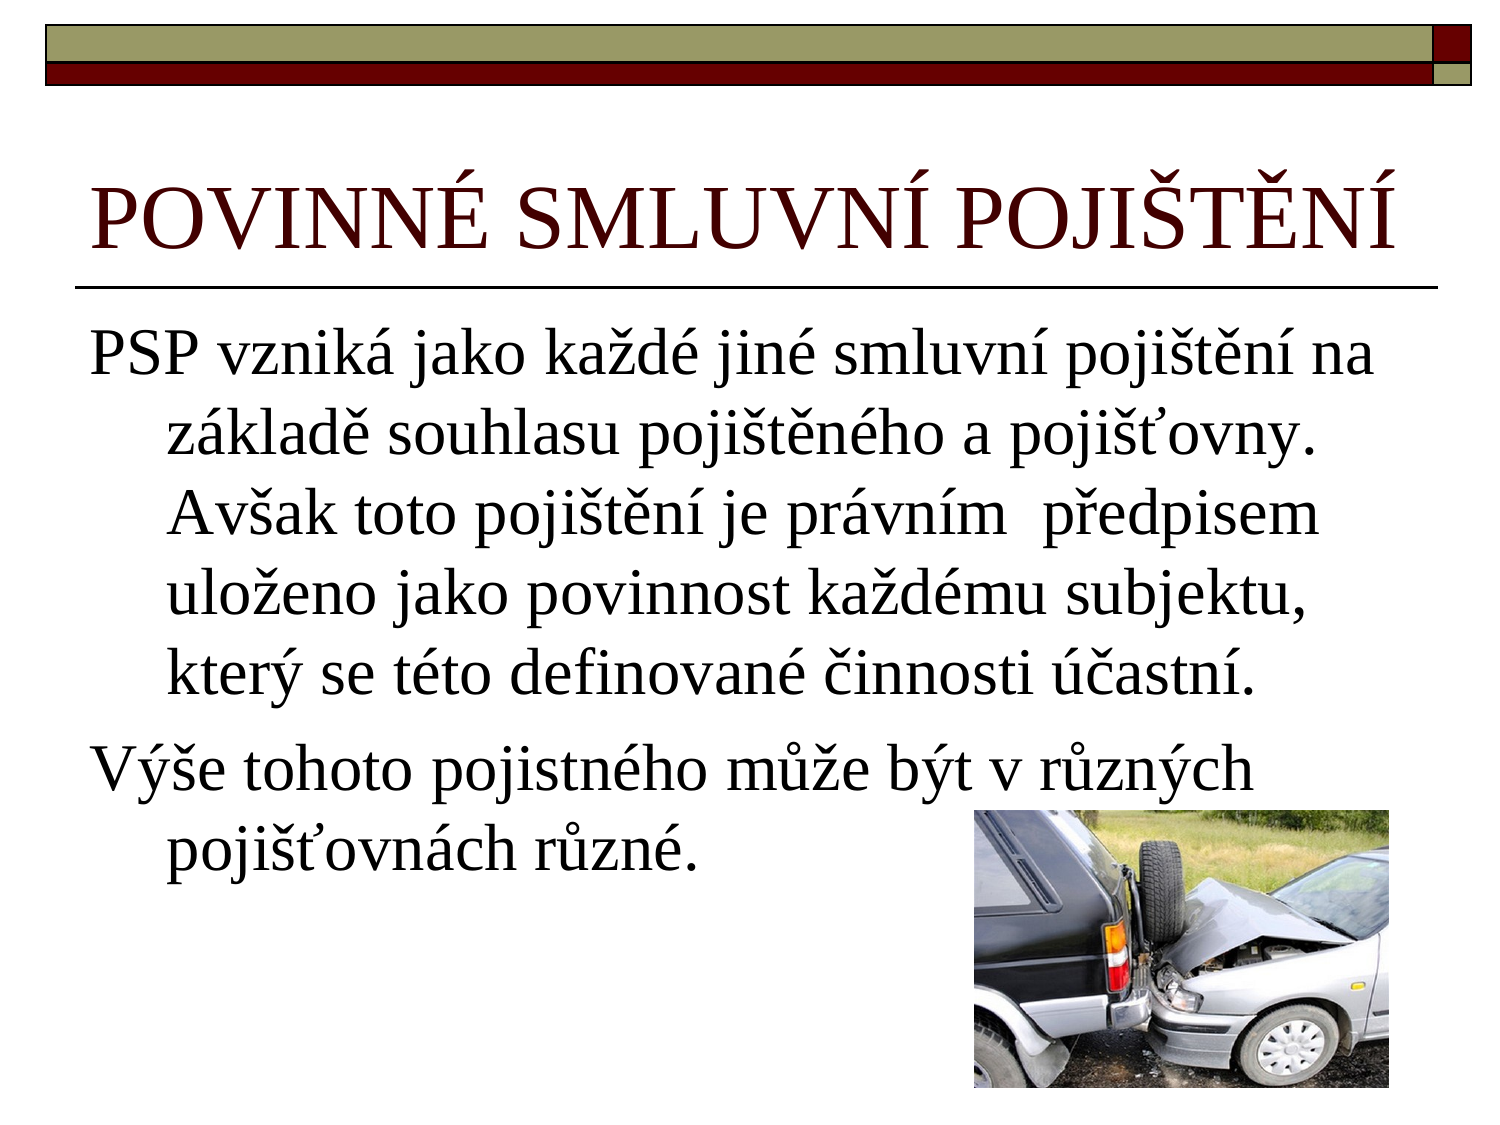

# POVINNÉ SMLUVNÍ POJIŠTĚNÍ
PSP vzniká jako každé jiné smluvní pojištění na základě souhlasu pojištěného a pojišťovny. Avšak toto pojištění je právním předpisem uloženo jako povinnost každému subjektu, který se této definované činnosti účastní.
Výše tohoto pojistného může být v různých pojišťovnách různé.